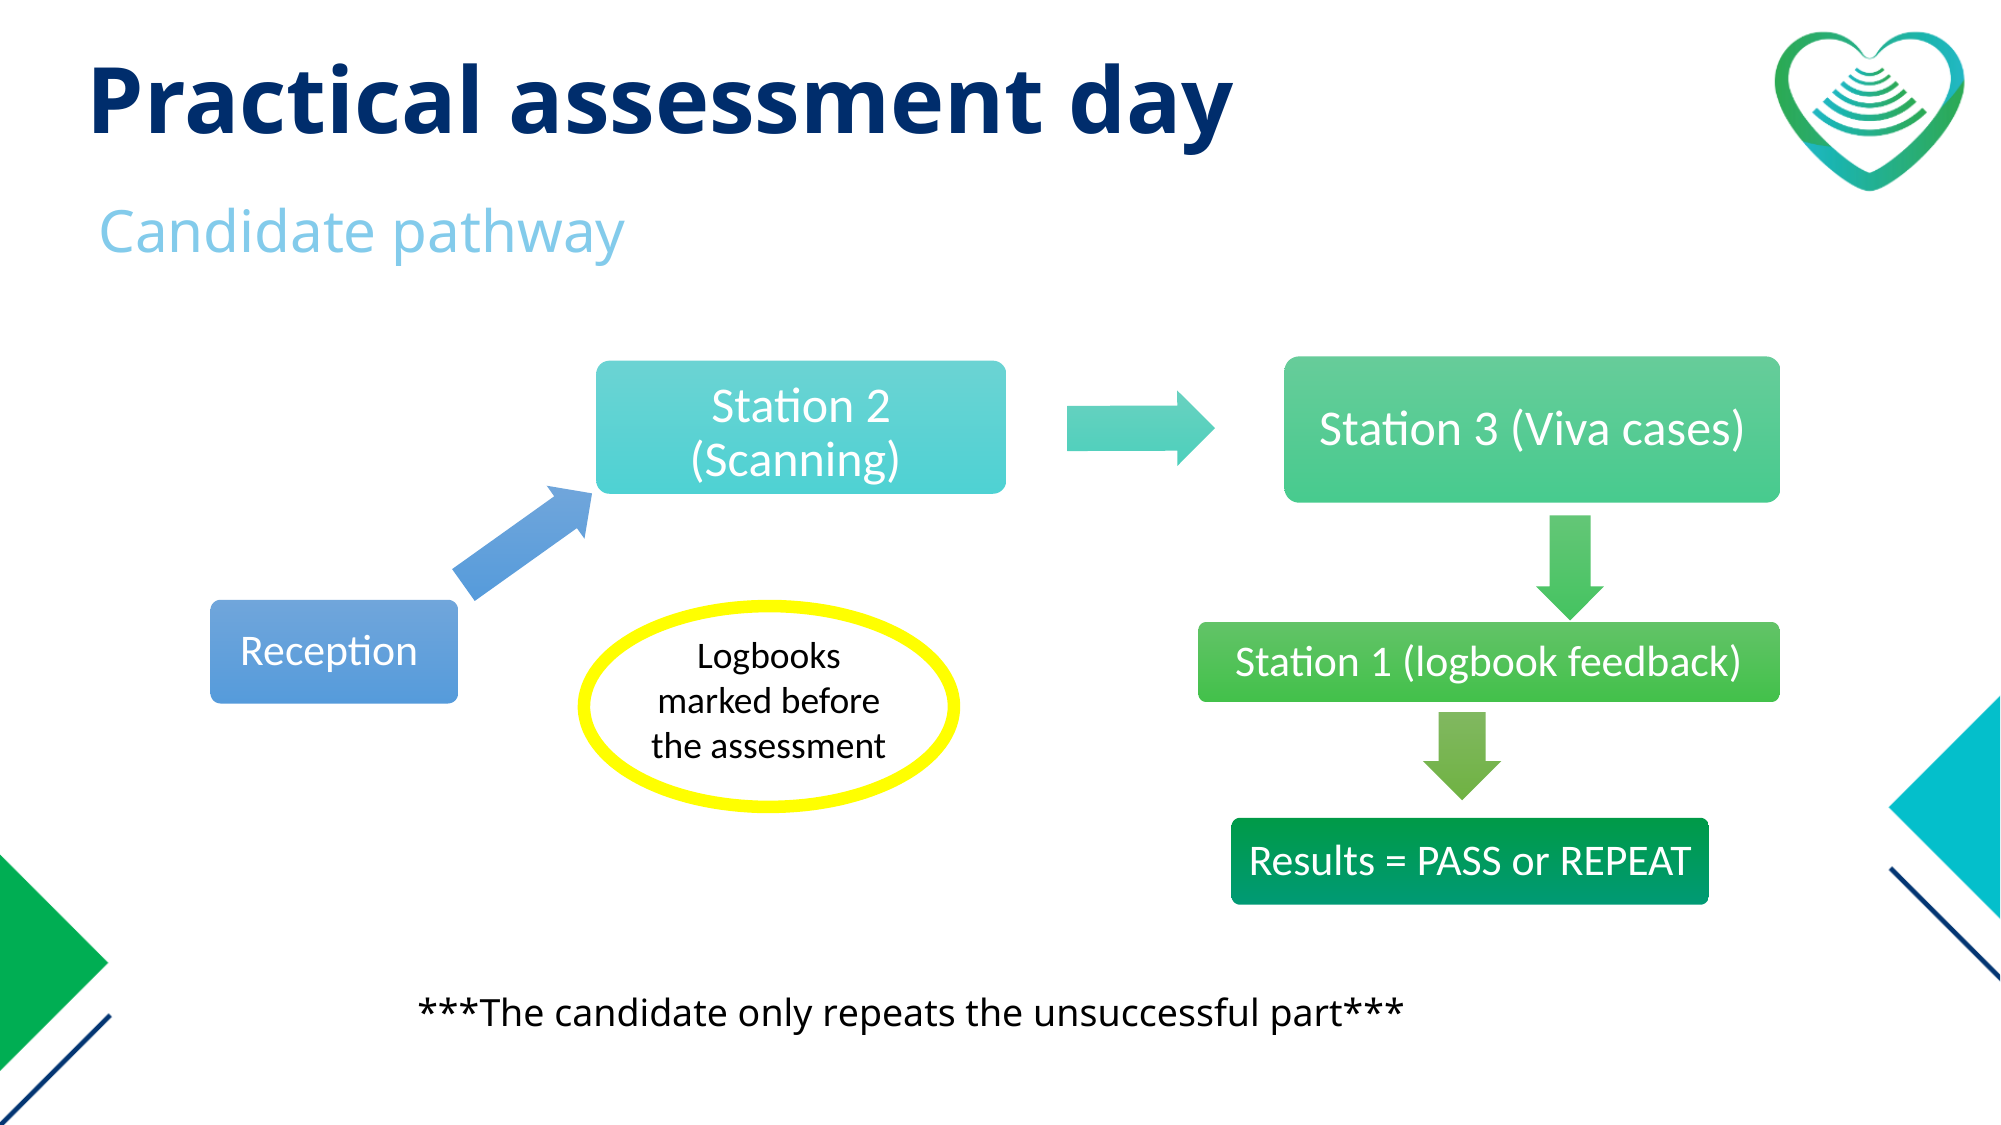

# Practical assessment day
Candidate pathway
Station 3 (Viva cases)
Station 2 (Scanning)
Reception
Station 1 (logbook feedback)
Results = PASS or REPEAT
Logbooks marked before the assessment
***The candidate only repeats the unsuccessful part***